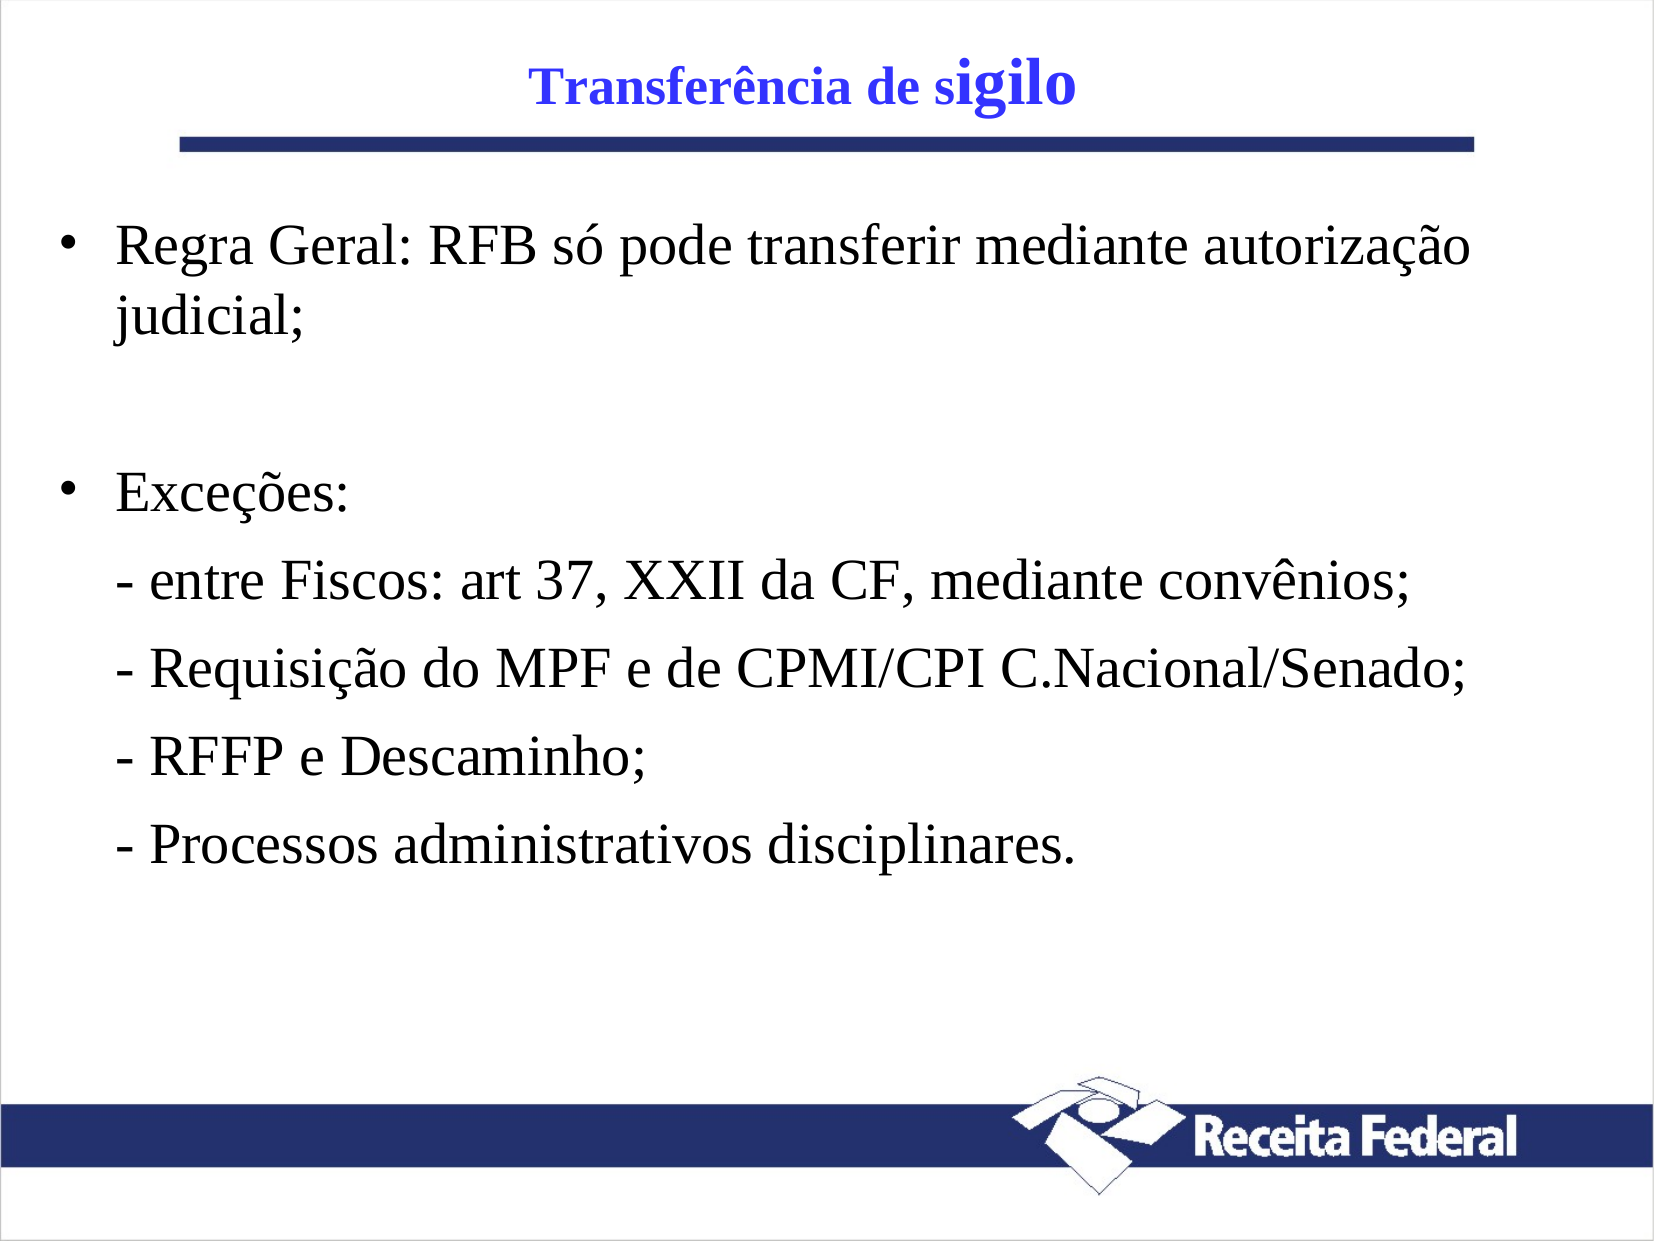

# Transferência de sigilo
Regra Geral: RFB só pode transferir mediante autorização judicial;
Exceções:
- entre Fiscos: art 37, XXII da CF, mediante convênios;
- Requisição do MPF e de CPMI/CPI C.Nacional/Senado;
- RFFP e Descaminho;
- Processos administrativos disciplinares.